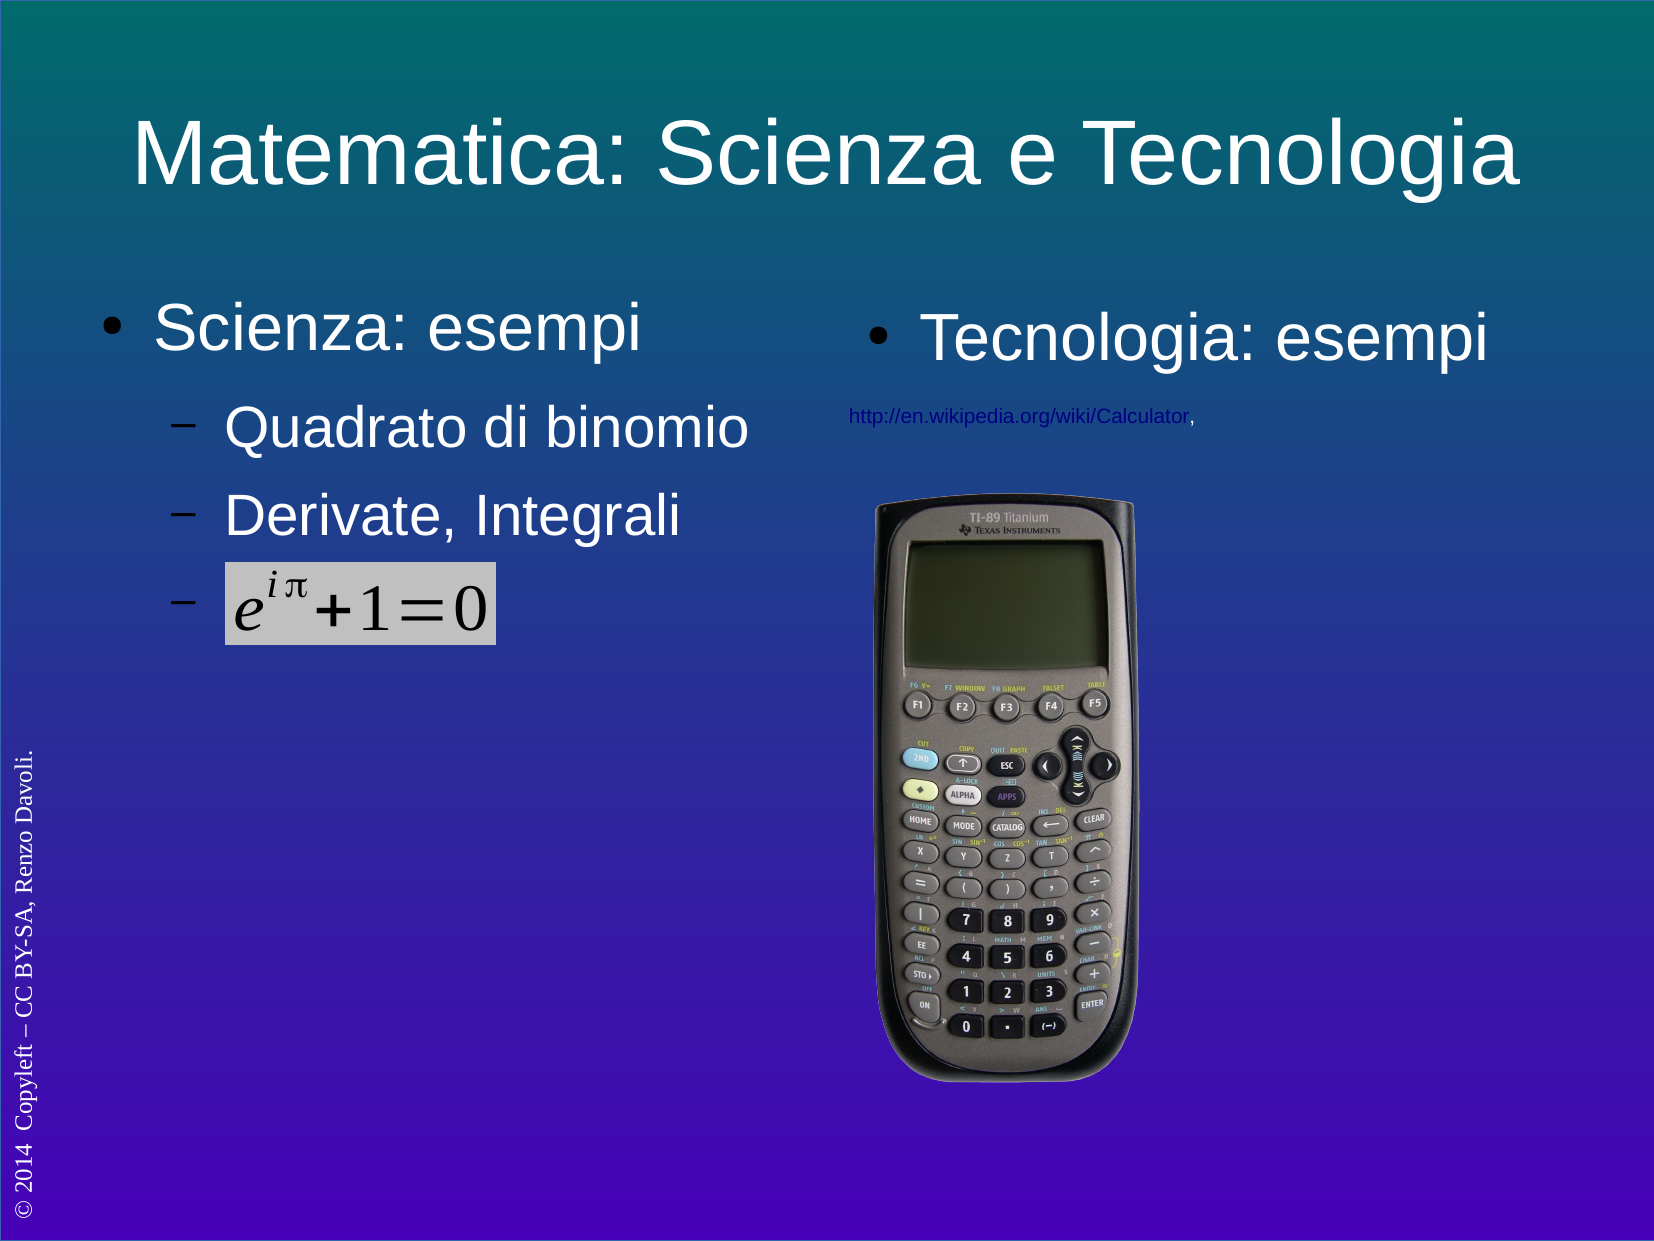

# Matematica: Scienza e Tecnologia
Scienza: esempi
Quadrato di binomio
Derivate, Integrali
Tecnologia: esempi
http://en.wikipedia.org/wiki/Calculator,